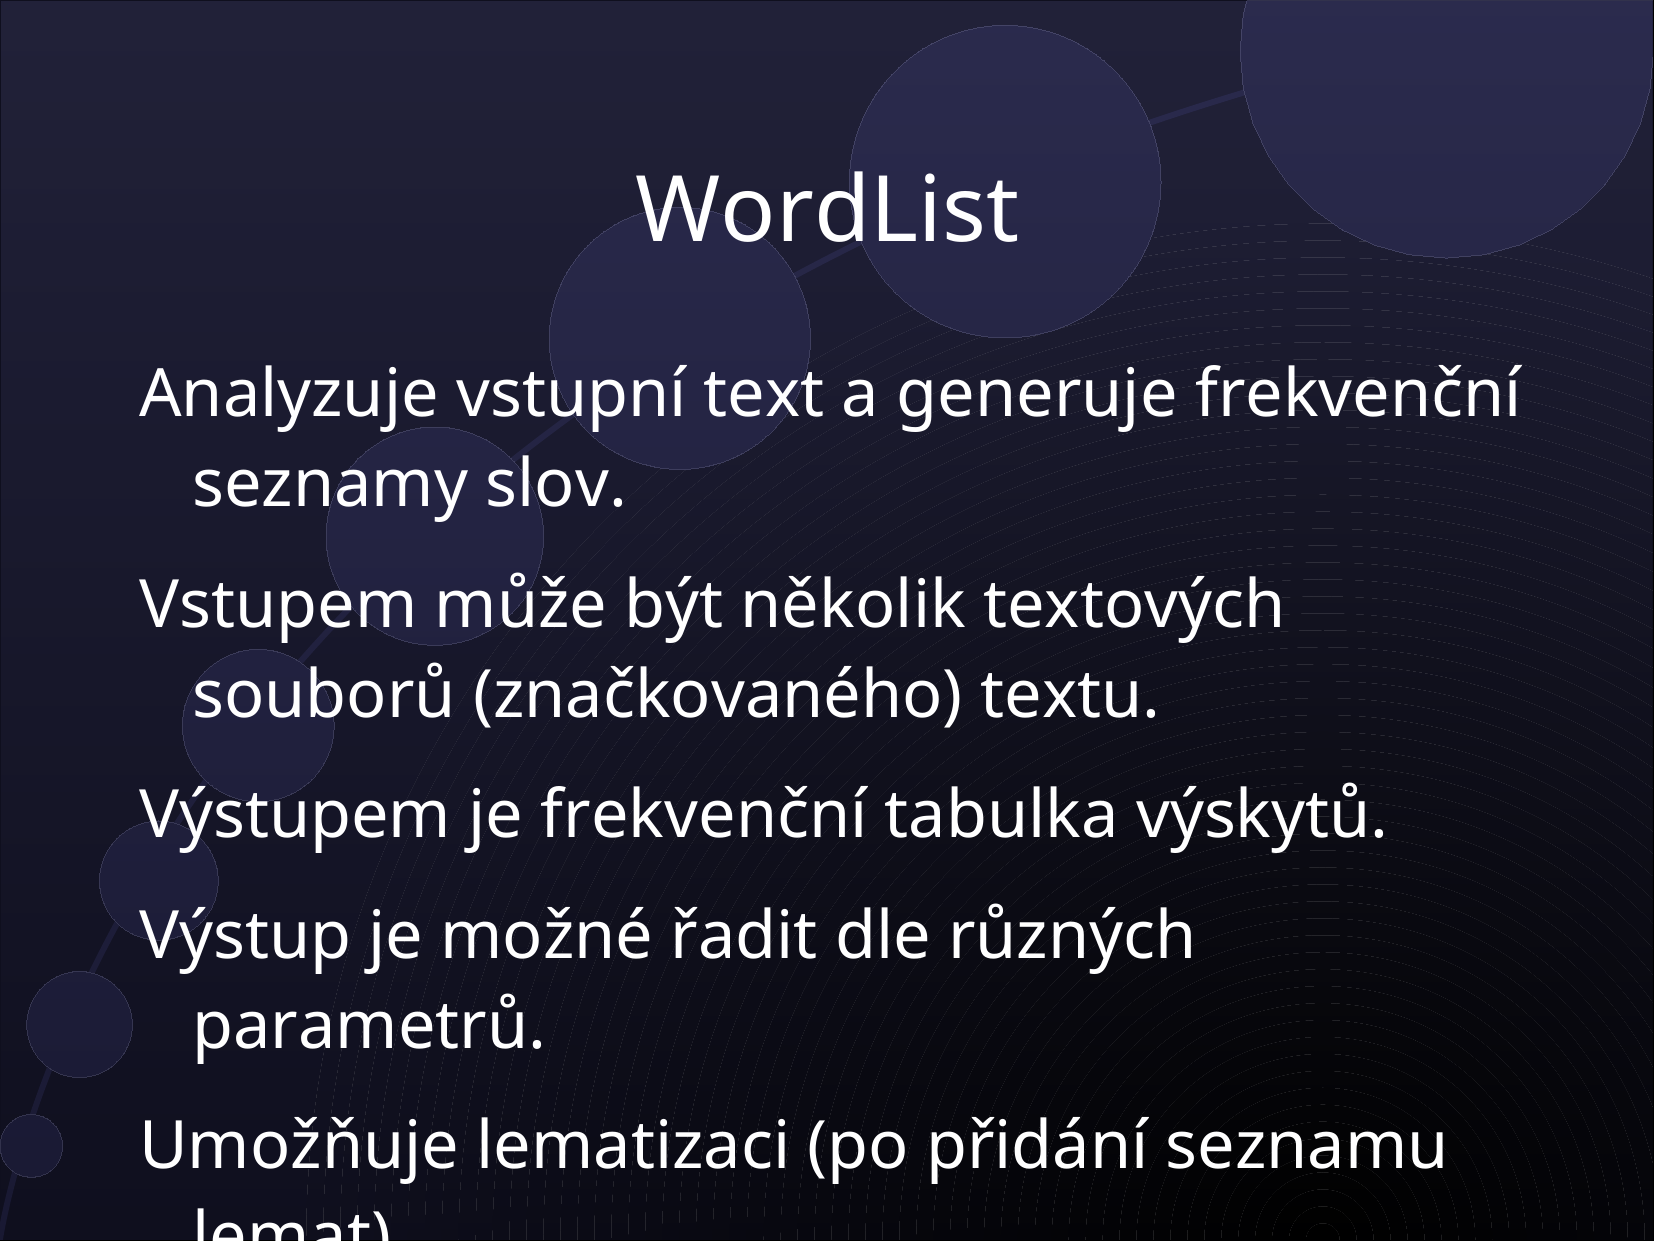

# WordList
Analyzuje vstupní text a generuje frekvenční seznamy slov.
Vstupem může být několik textových souborů (značkovaného) textu.
Výstupem je frekvenční tabulka výskytů.
Výstup je možné řadit dle různých parametrů.
Umožňuje lematizaci (po přidání seznamu lemat).